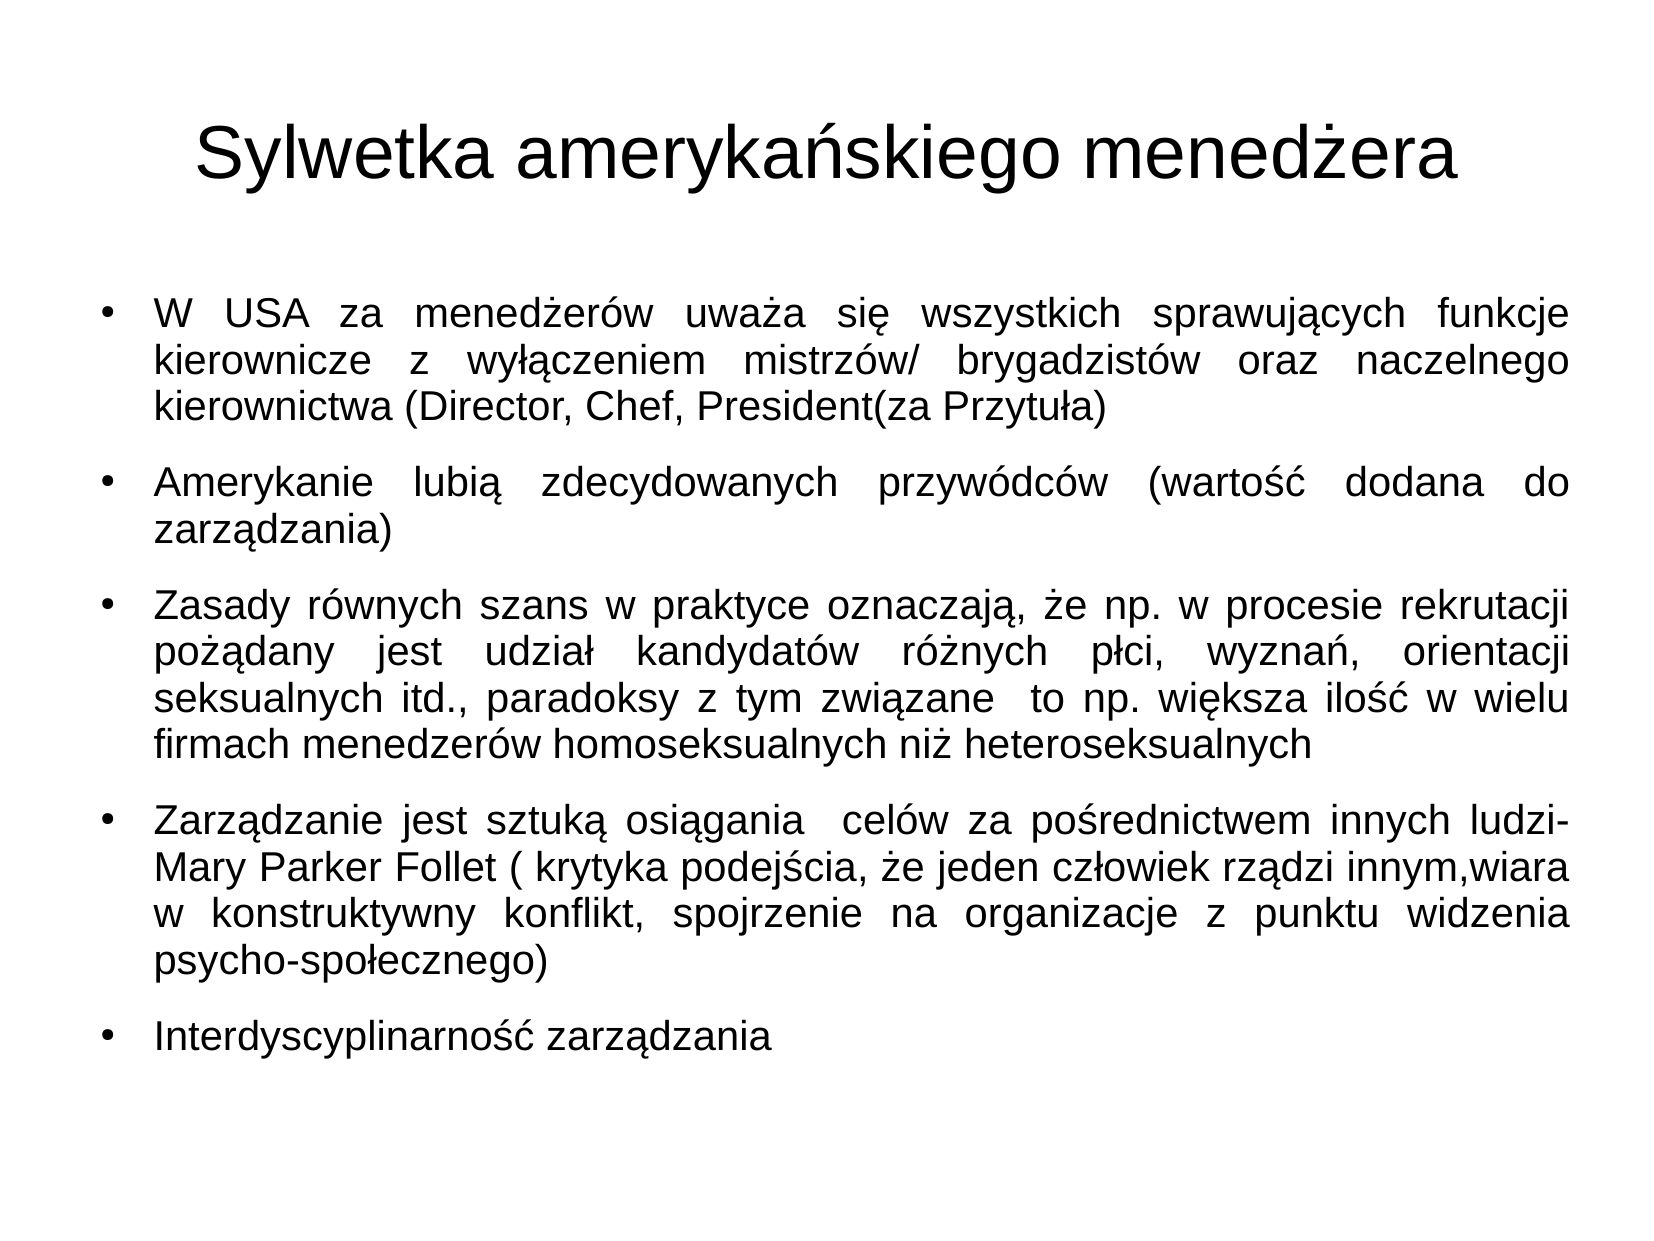

Sylwetka amerykańskiego menedżera
# W USA za menedżerów uważa się wszystkich sprawujących funkcje kierownicze z wyłączeniem mistrzów/ brygadzistów oraz naczelnego kierownictwa (Director, Chef, President(za Przytuła)
Amerykanie lubią zdecydowanych przywódców (wartość dodana do zarządzania)
Zasady równych szans w praktyce oznaczają, że np. w procesie rekrutacji pożądany jest udział kandydatów różnych płci, wyznań, orientacji seksualnych itd., paradoksy z tym związane to np. większa ilość w wielu firmach menedzerów homoseksualnych niż heteroseksualnych
Zarządzanie jest sztuką osiągania celów za pośrednictwem innych ludzi- Mary Parker Follet ( krytyka podejścia, że jeden człowiek rządzi innym,wiara w konstruktywny konflikt, spojrzenie na organizacje z punktu widzenia psycho-społecznego)
Interdyscyplinarność zarządzania